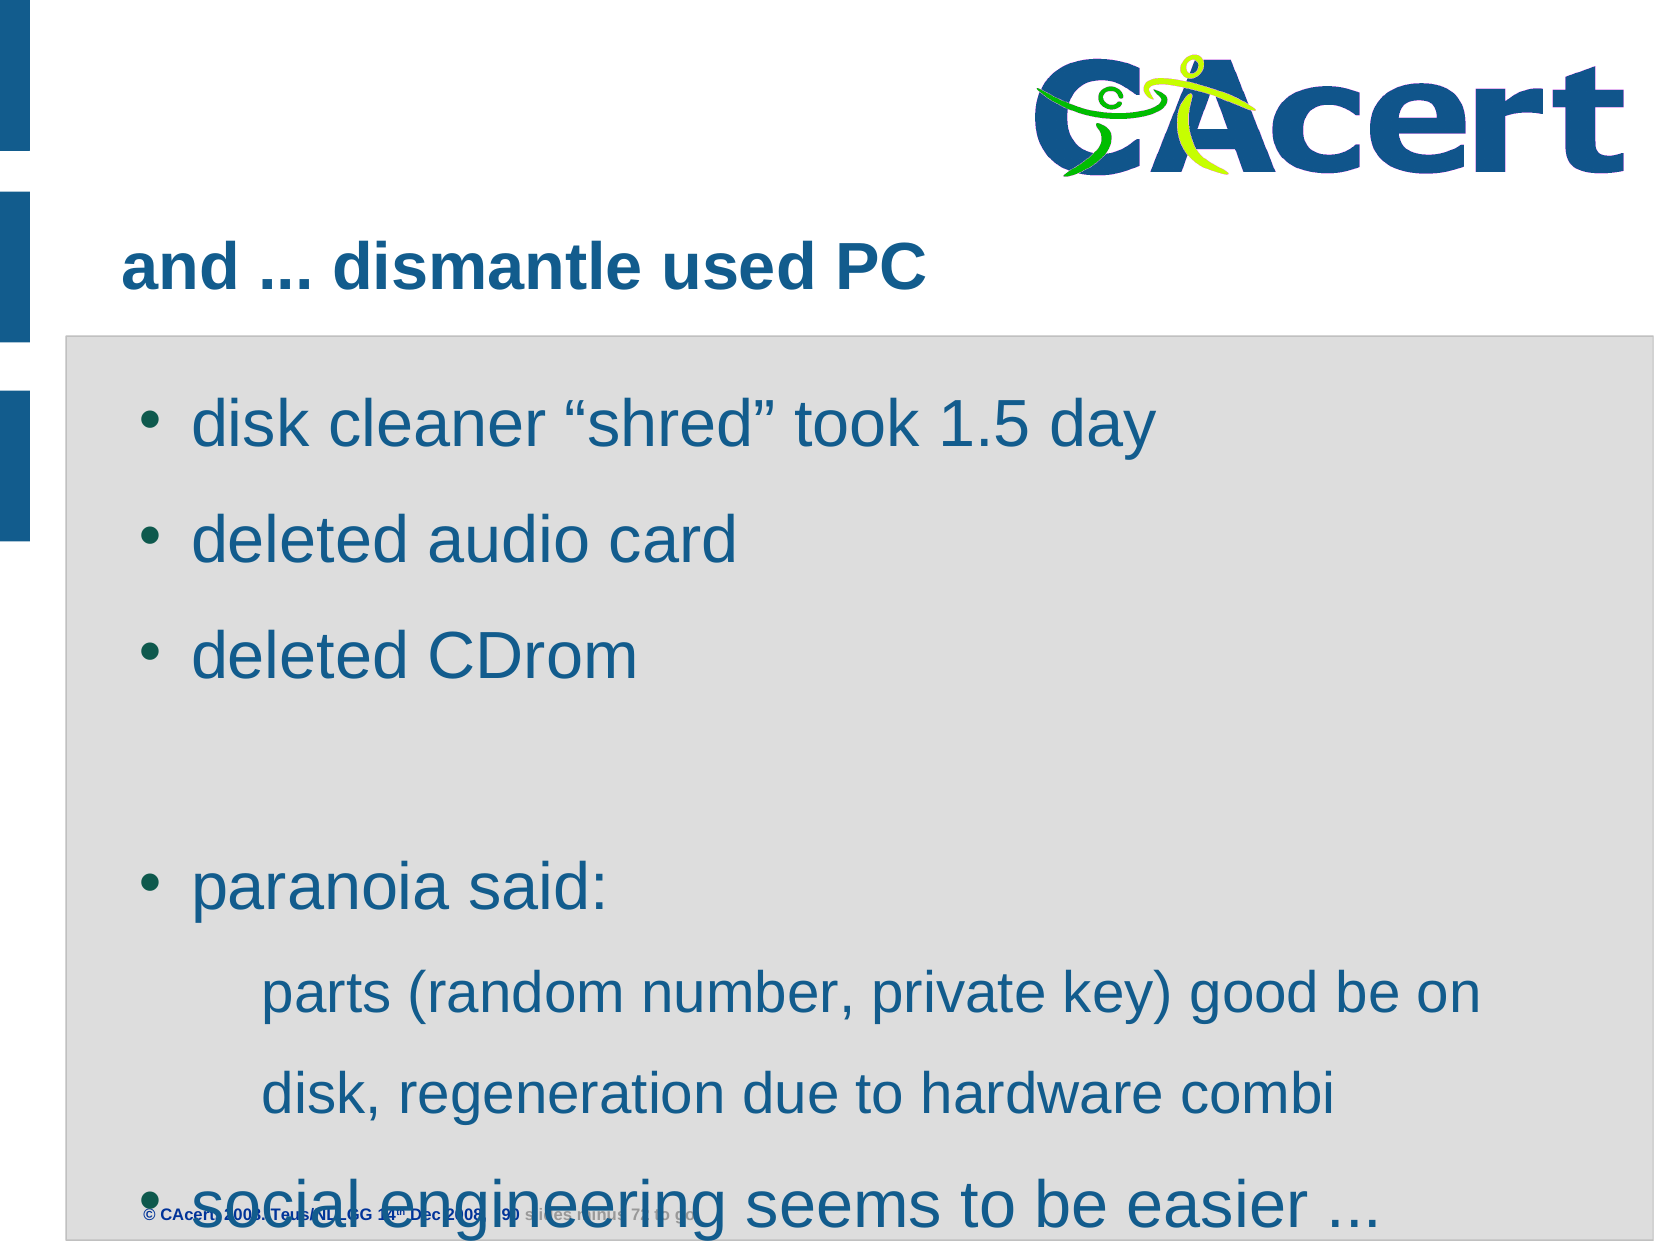

# and ... dismantle used PC
disk cleaner “shred” took 1.5 day
deleted audio card
deleted CDrom
paranoia said:
parts (random number, private key) good be on disk, regeneration due to hardware combi
social engineering seems to be easier ...